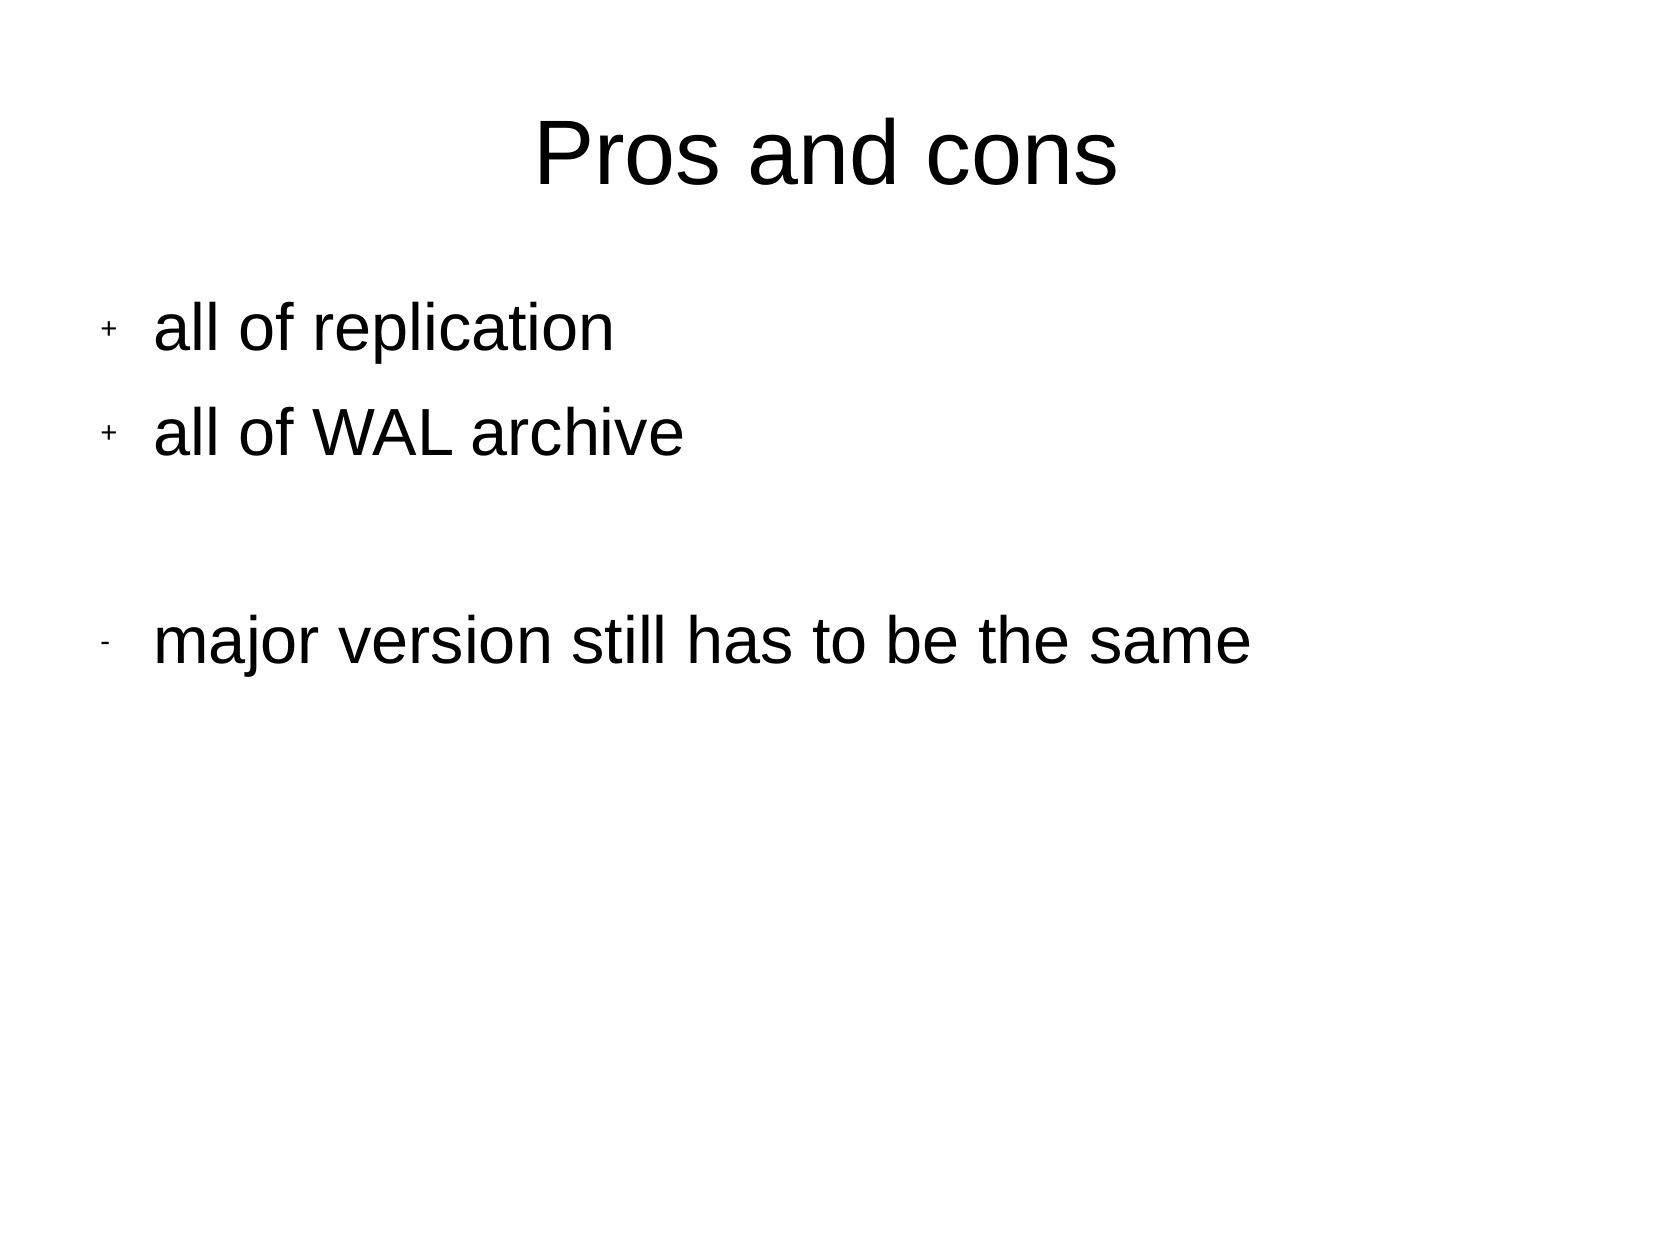

# Pros and cons
all of replication
all of WAL archive
major version still has to be the same